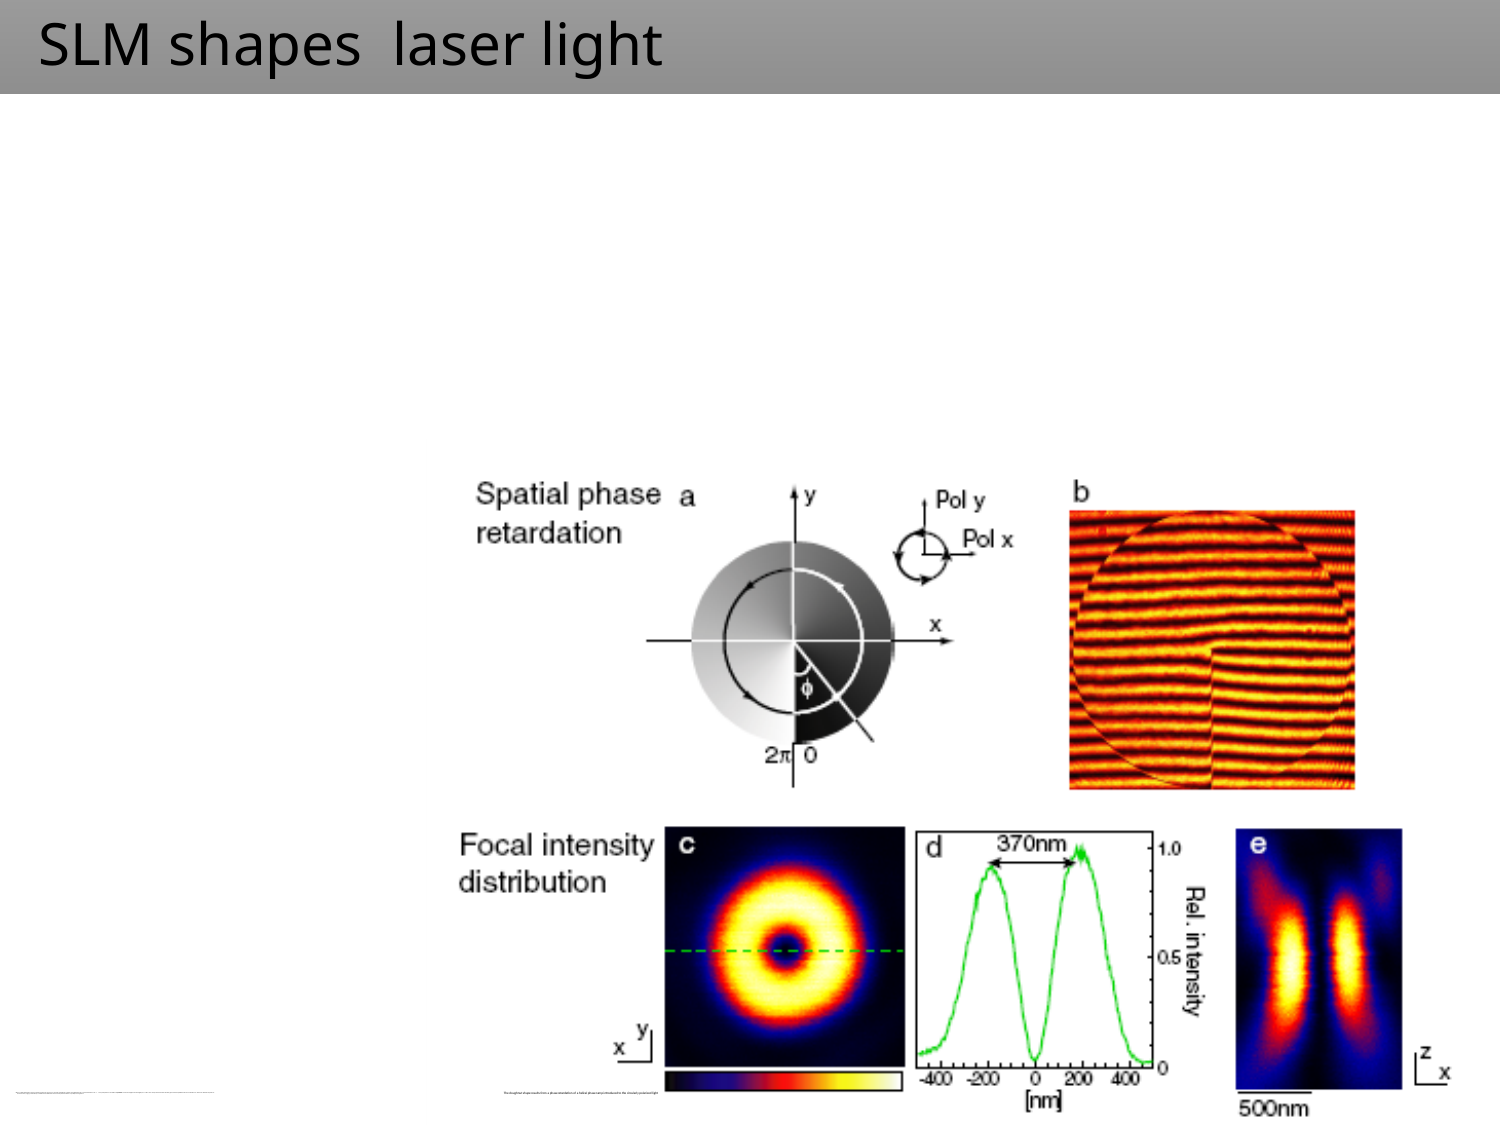

# SLM shapes laser light
SLM is optically addressed by a liquid crystal display (LCD) of size 1024 by 768 pixels, whereas every pixel can be independently set to a phase retardation of 0 − 2p. The phase pattern on the SLM is non pixelized as the LCD is imaged to the SLM slightly out of focus. This concept avoids the drawbacks arising with standard pixelated LCDs such as diffraction on the border between the pixels. On the other hand, imaging of the SLM by an interferometer revealed that the introduced phase retardation is spatially inhomogeneous
The doughnut shape results from a phase retardation of a helical phase ramp introduced to the circularly polarized light